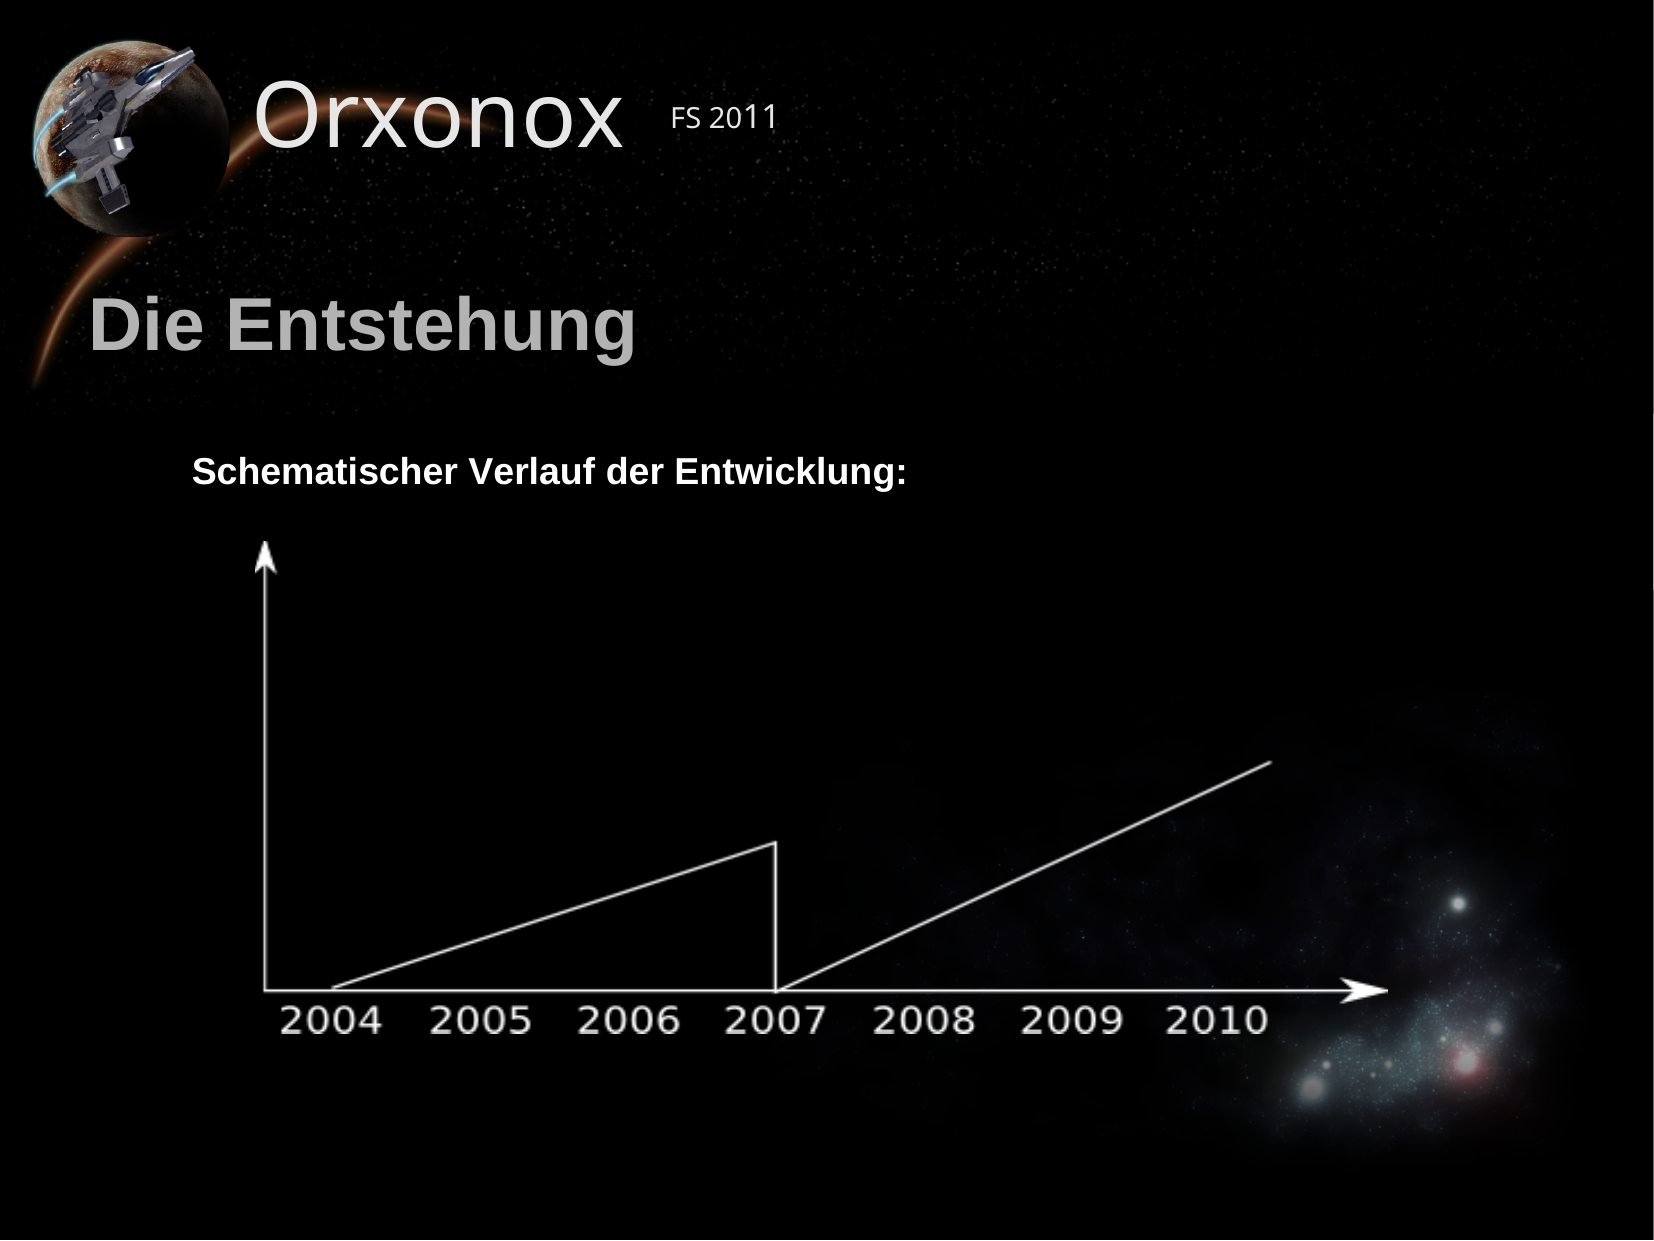

# Die Entstehung
Schematischer Verlauf der Entwicklung: